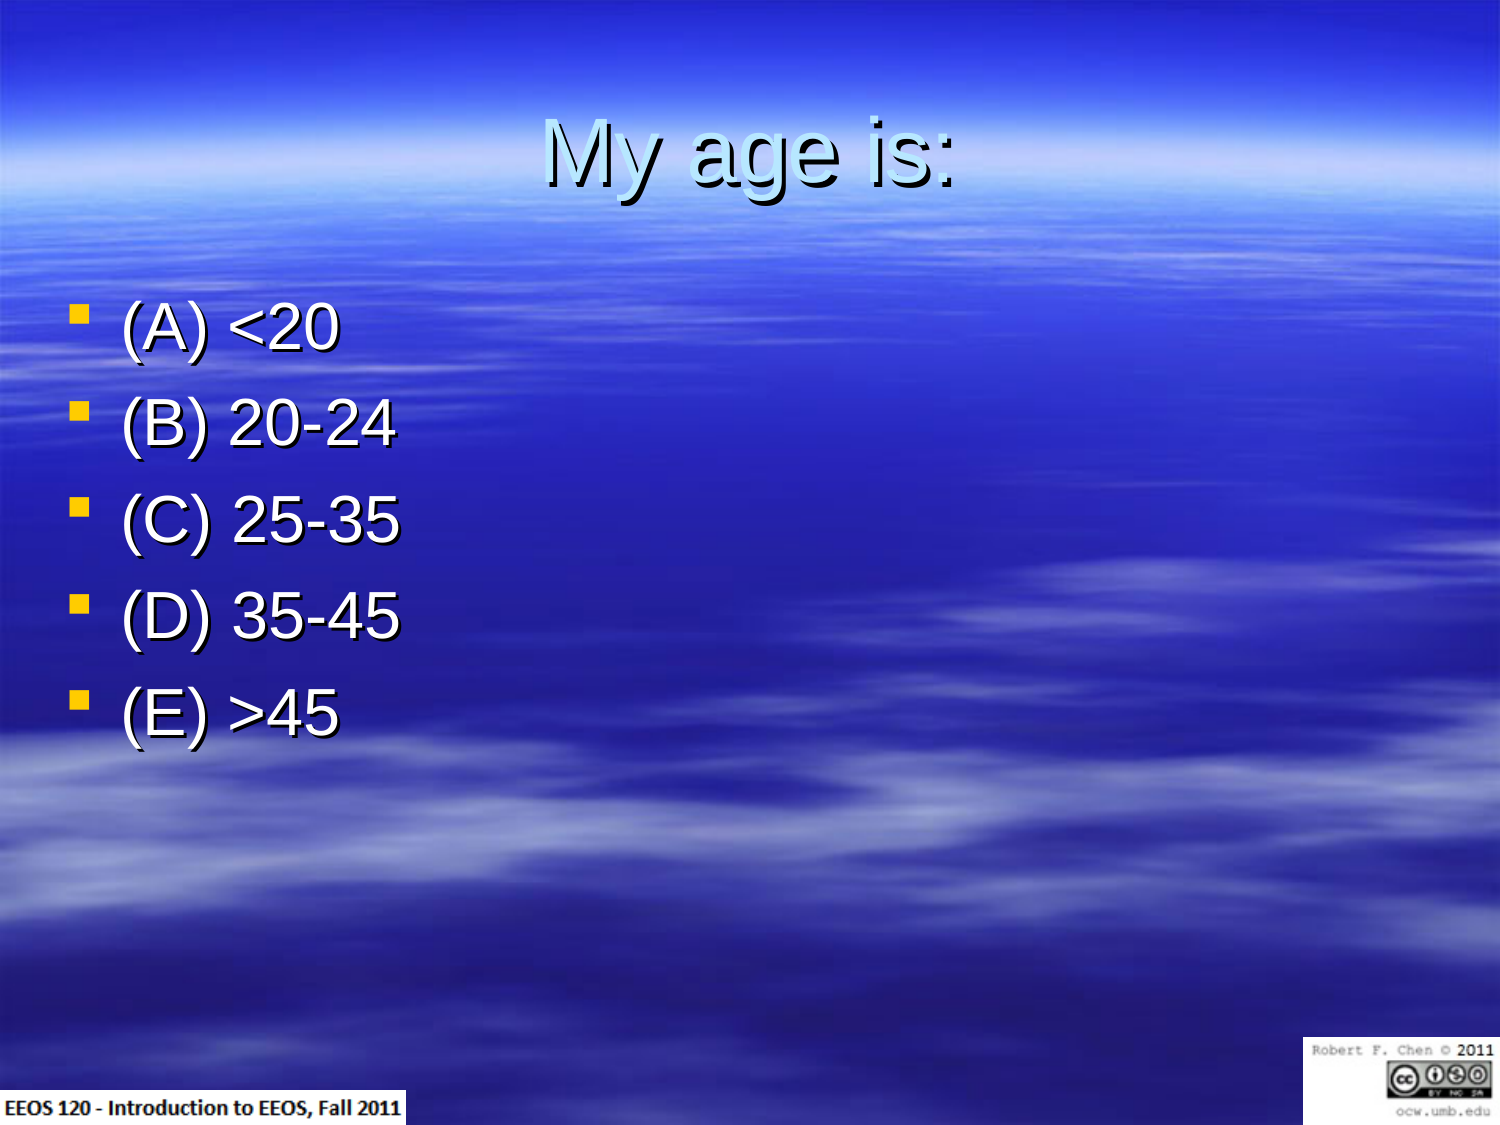

# My age is:
(A) <20
(B) 20-24
(C) 25-35
(D) 35-45
(E) >45